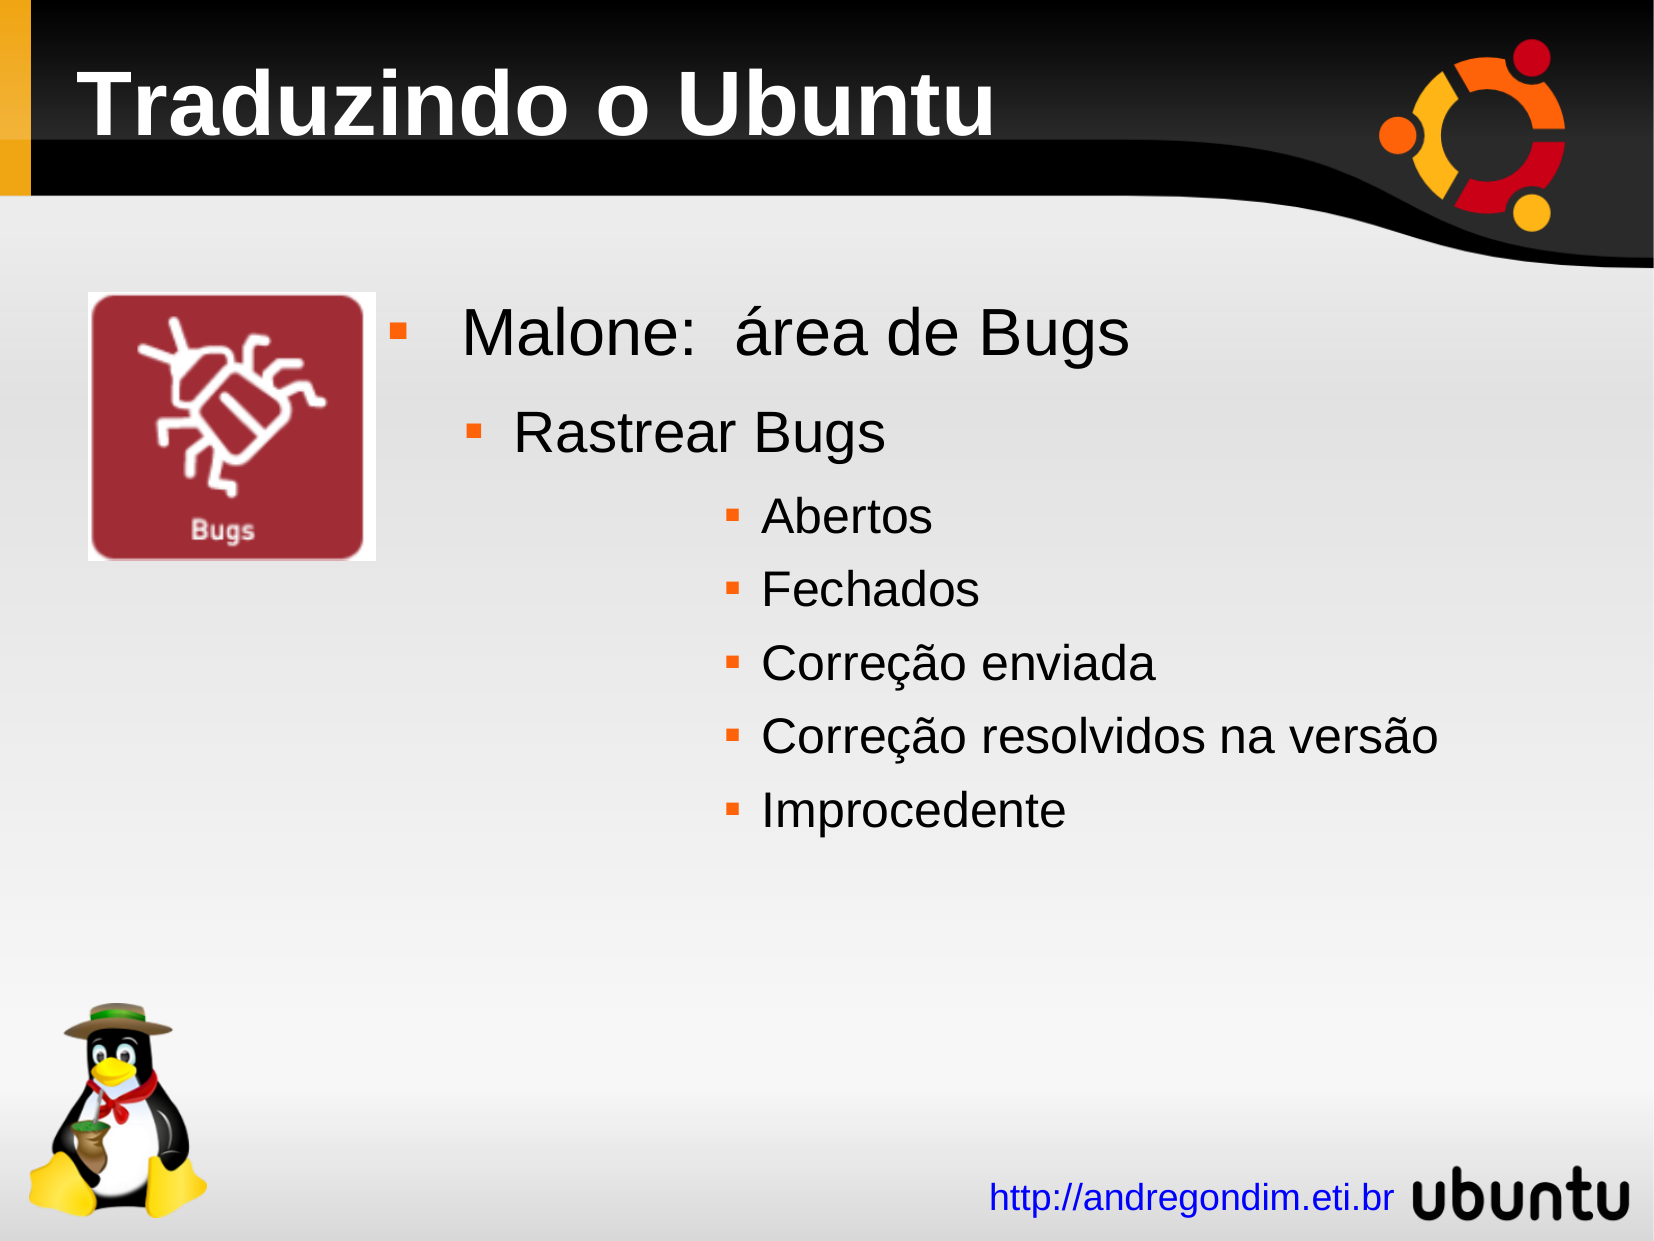

# Traduzindo o Ubuntu
 Malone: área de Bugs
Rastrear Bugs
Abertos
Fechados
Correção enviada
Correção resolvidos na versão
Improcedente